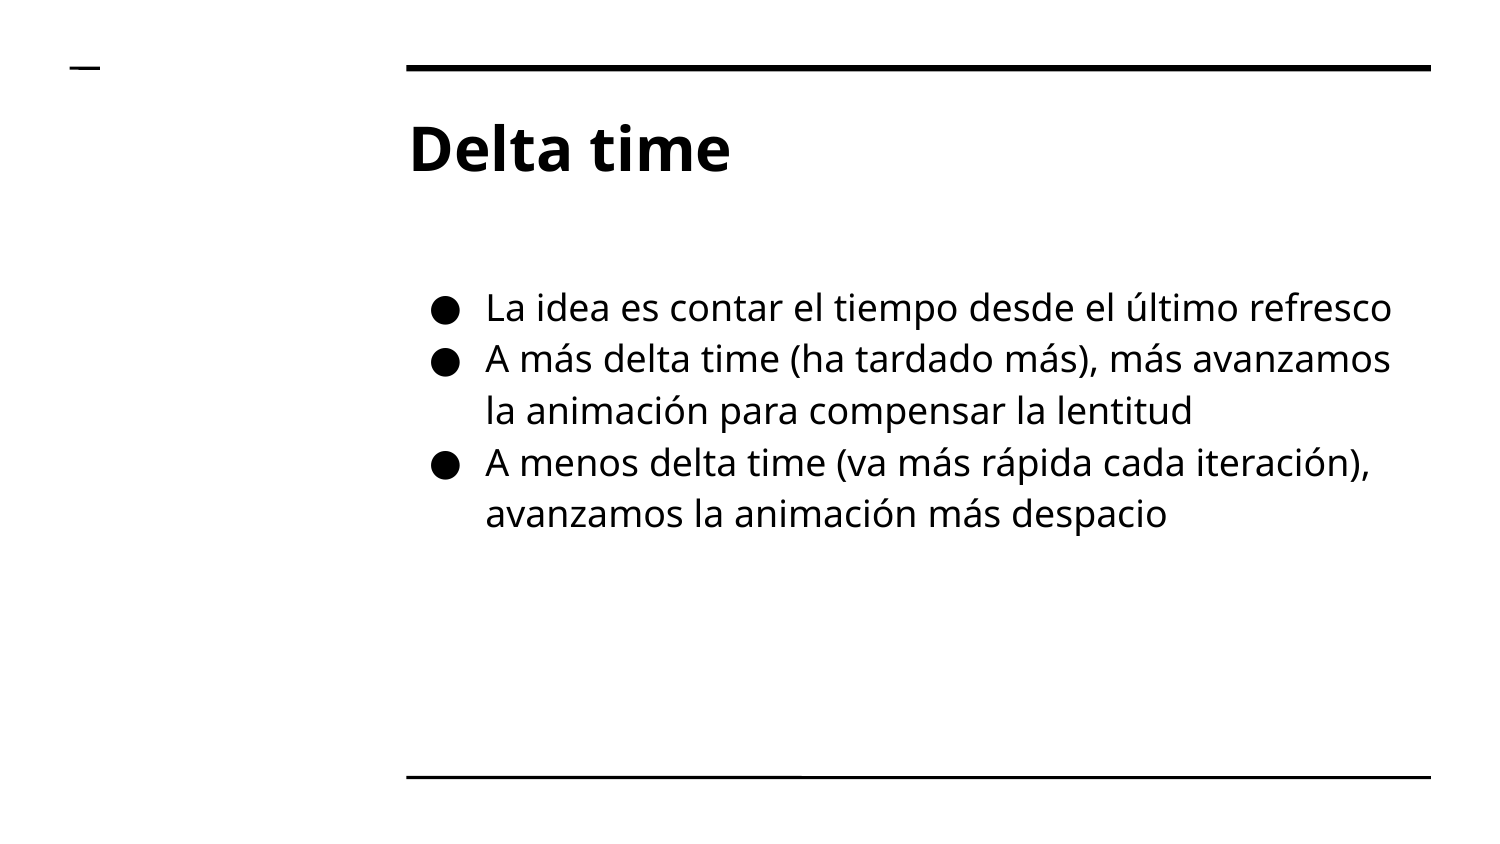

# Delta time
La idea es contar el tiempo desde el último refresco
A más delta time (ha tardado más), más avanzamos la animación para compensar la lentitud
A menos delta time (va más rápida cada iteración), avanzamos la animación más despacio